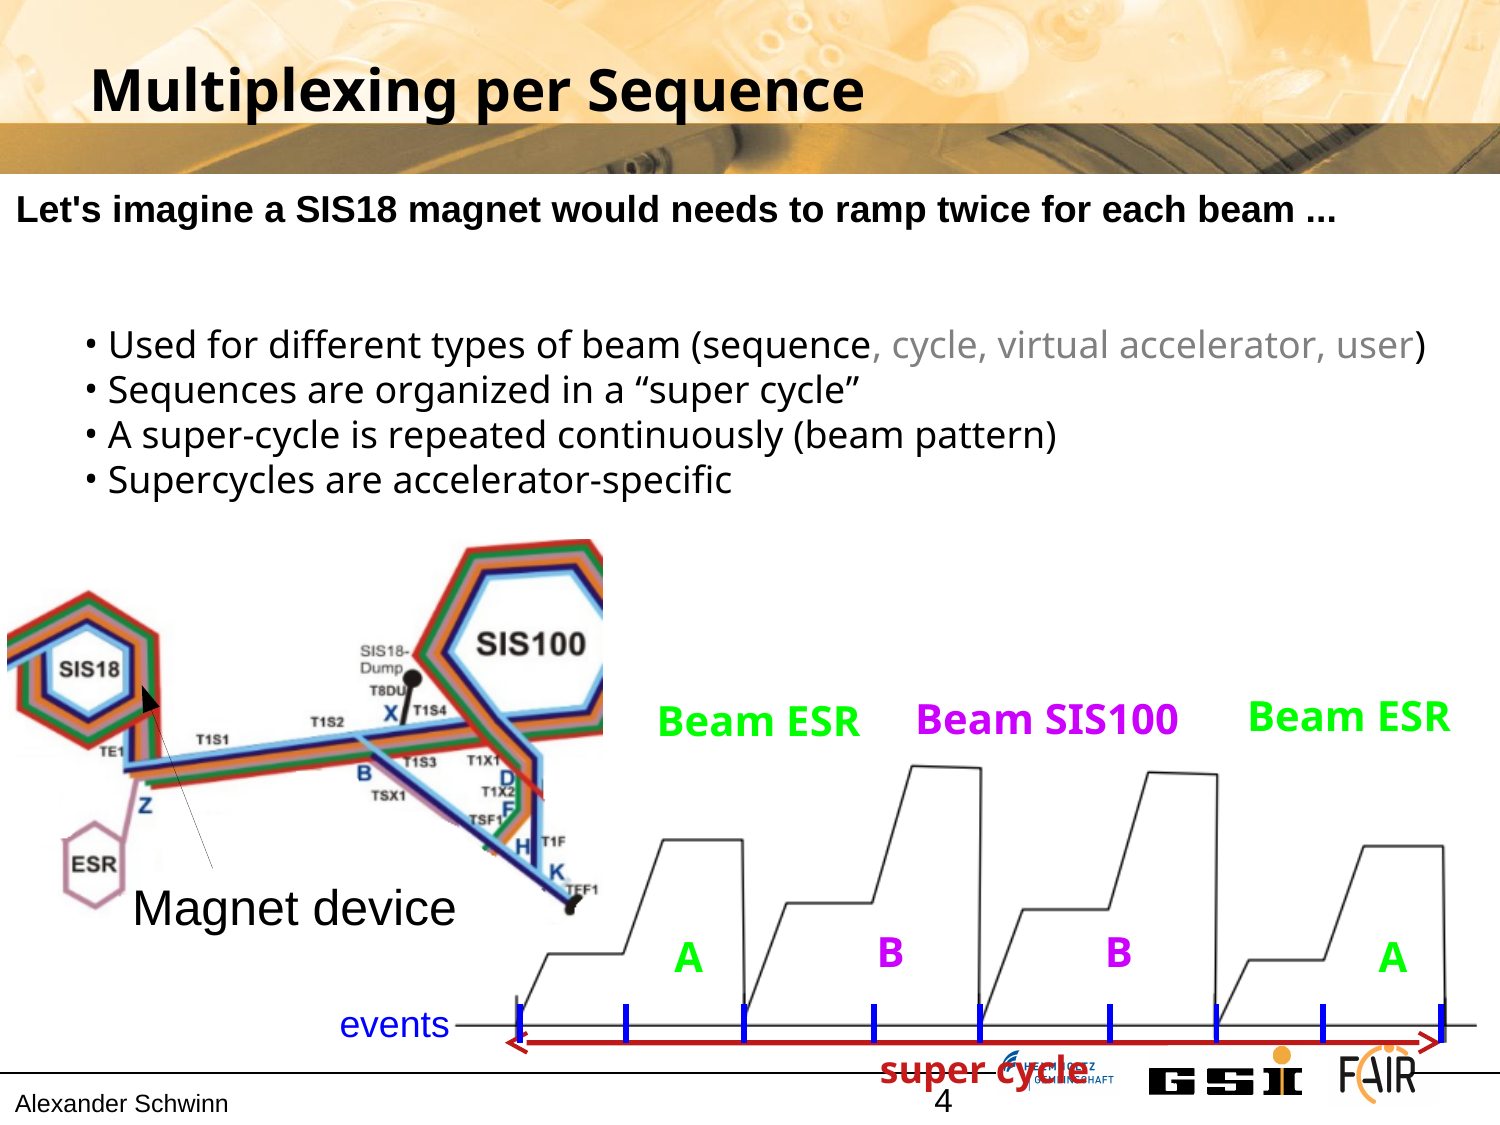

Multiplexing per Sequence
Let's imagine a SIS18 magnet would needs to ramp twice for each beam ...
 Used for different types of beam (sequence, cycle, virtual accelerator, user)
 Sequences are organized in a “super cycle”
 A super-cycle is repeated continuously (beam pattern)
 Supercycles are accelerator-specific
Magnet device
Beam ESR
Beam SIS100
Beam ESR
B
B
A
A
events
super cycle
4